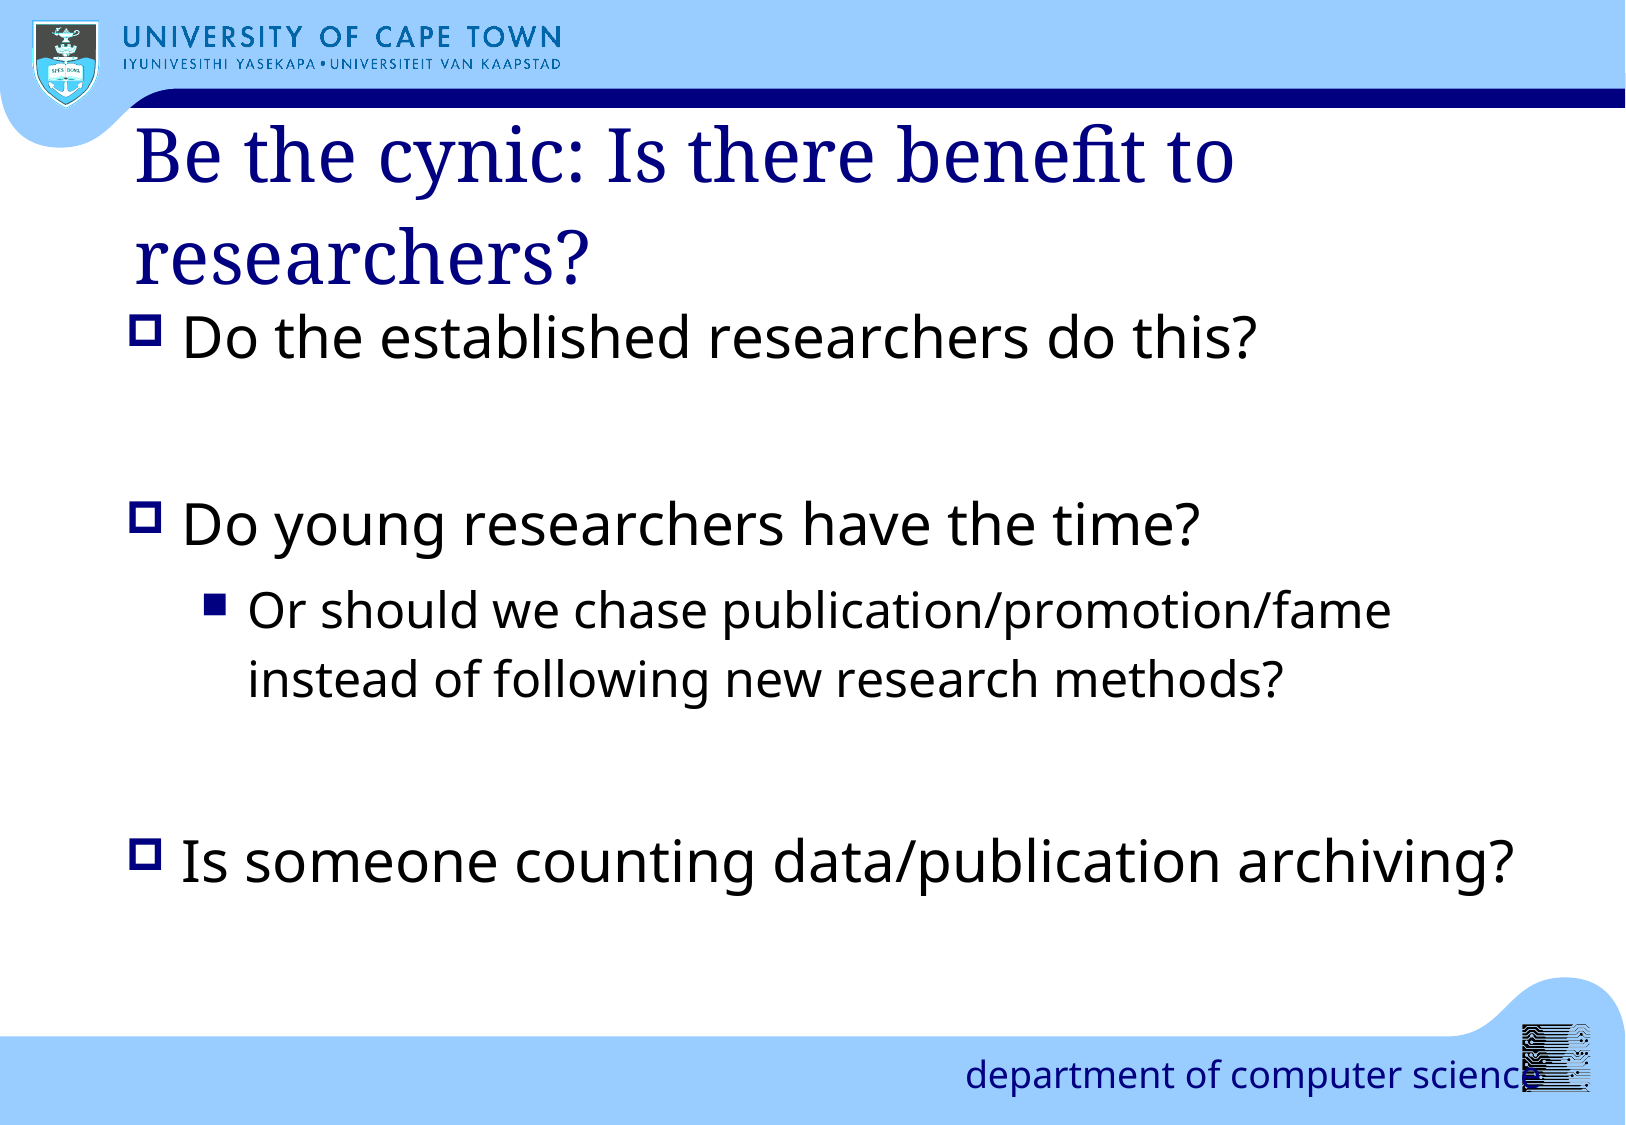

# Be the cynic: Is there benefit to researchers?
Do the established researchers do this?
Do young researchers have the time?
Or should we chase publication/promotion/fame instead of following new research methods?
Is someone counting data/publication archiving?